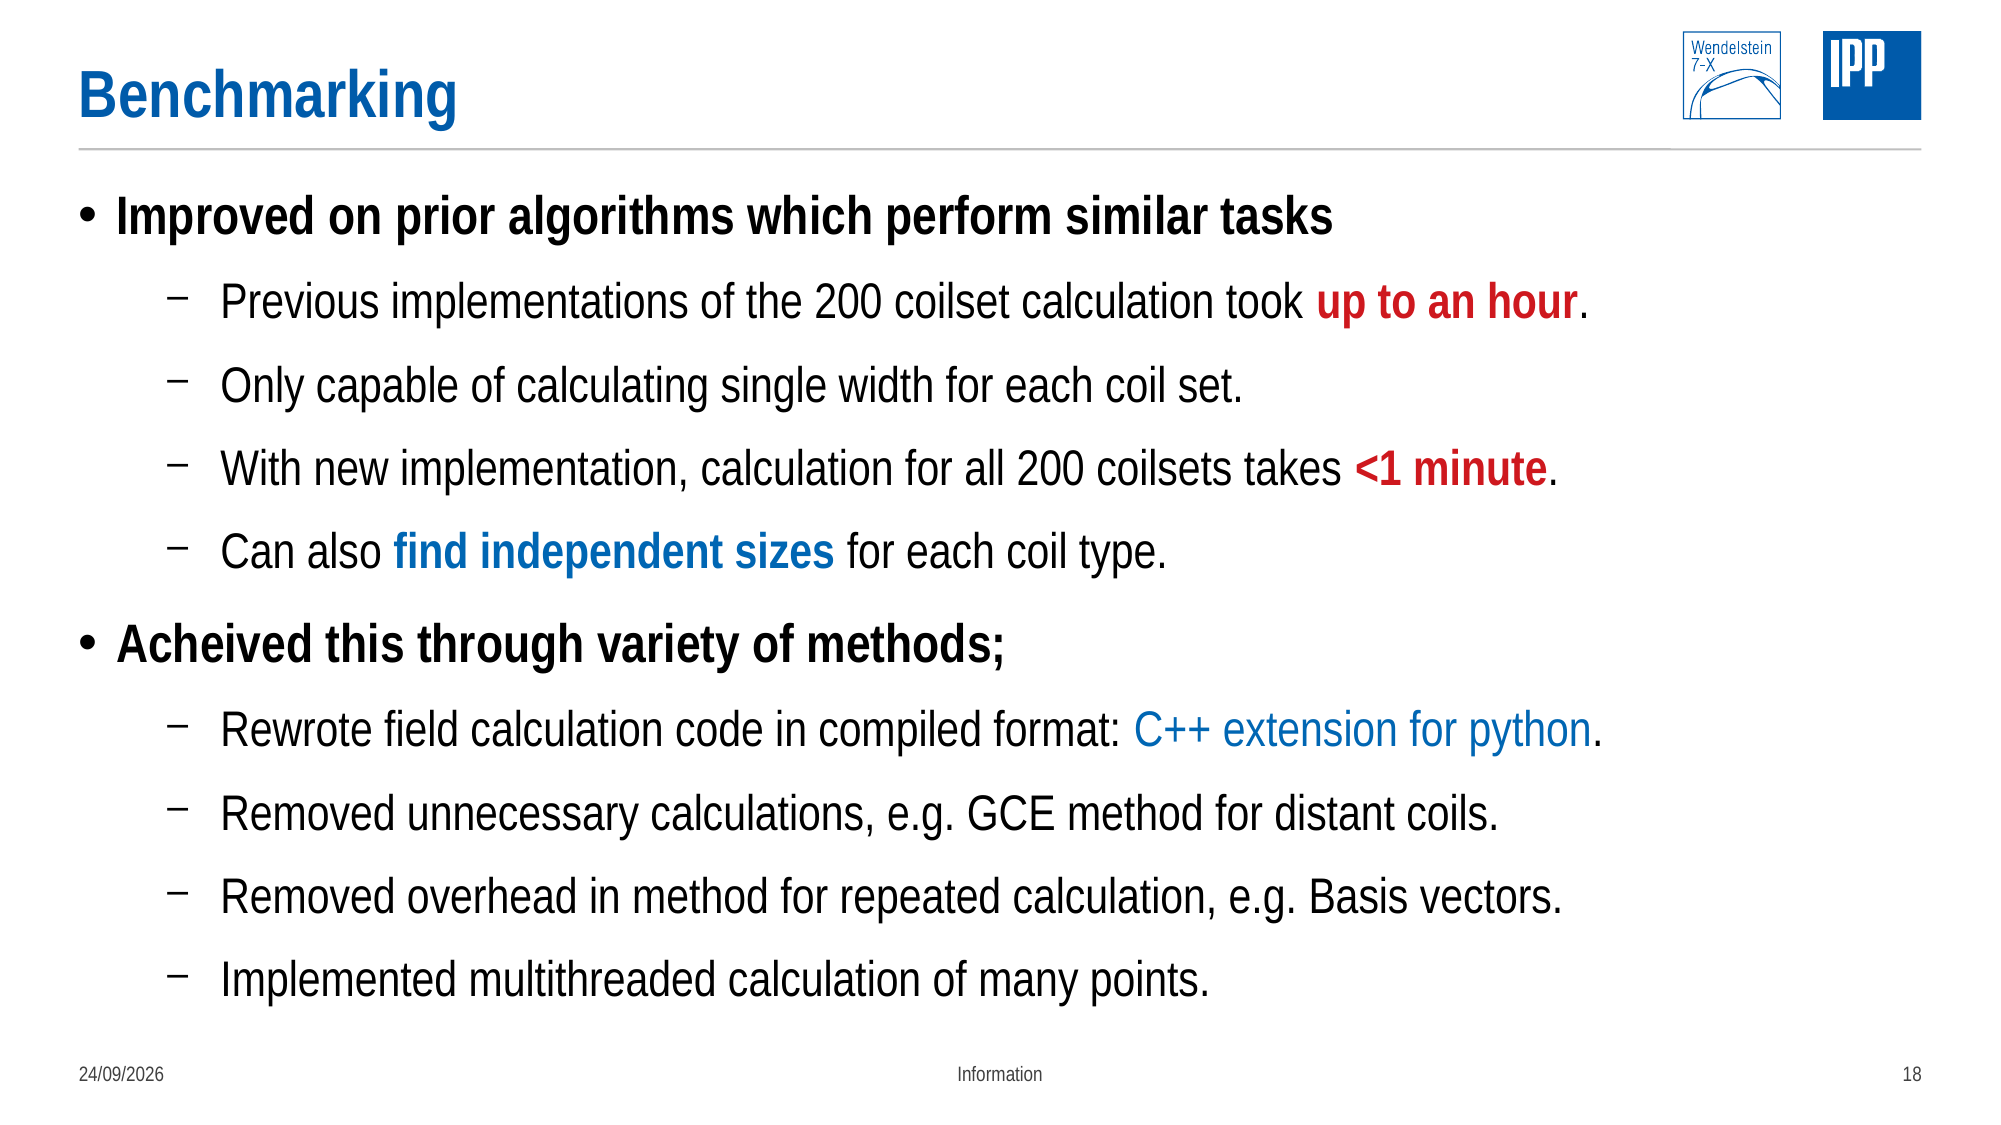

# Benchmarking
Improved on prior algorithms which perform similar tasks
Previous implementations of the 200 coilset calculation took up to an hour.
Only capable of calculating single width for each coil set.
With new implementation, calculation for all 200 coilsets takes <1 minute.
Can also find independent sizes for each coil type.
Acheived this through variety of methods;
Rewrote field calculation code in compiled format: C++ extension for python.
Removed unnecessary calculations, e.g. GCE method for distant coils.
Removed overhead in method for repeated calculation, e.g. Basis vectors.
Implemented multithreaded calculation of many points.
Information